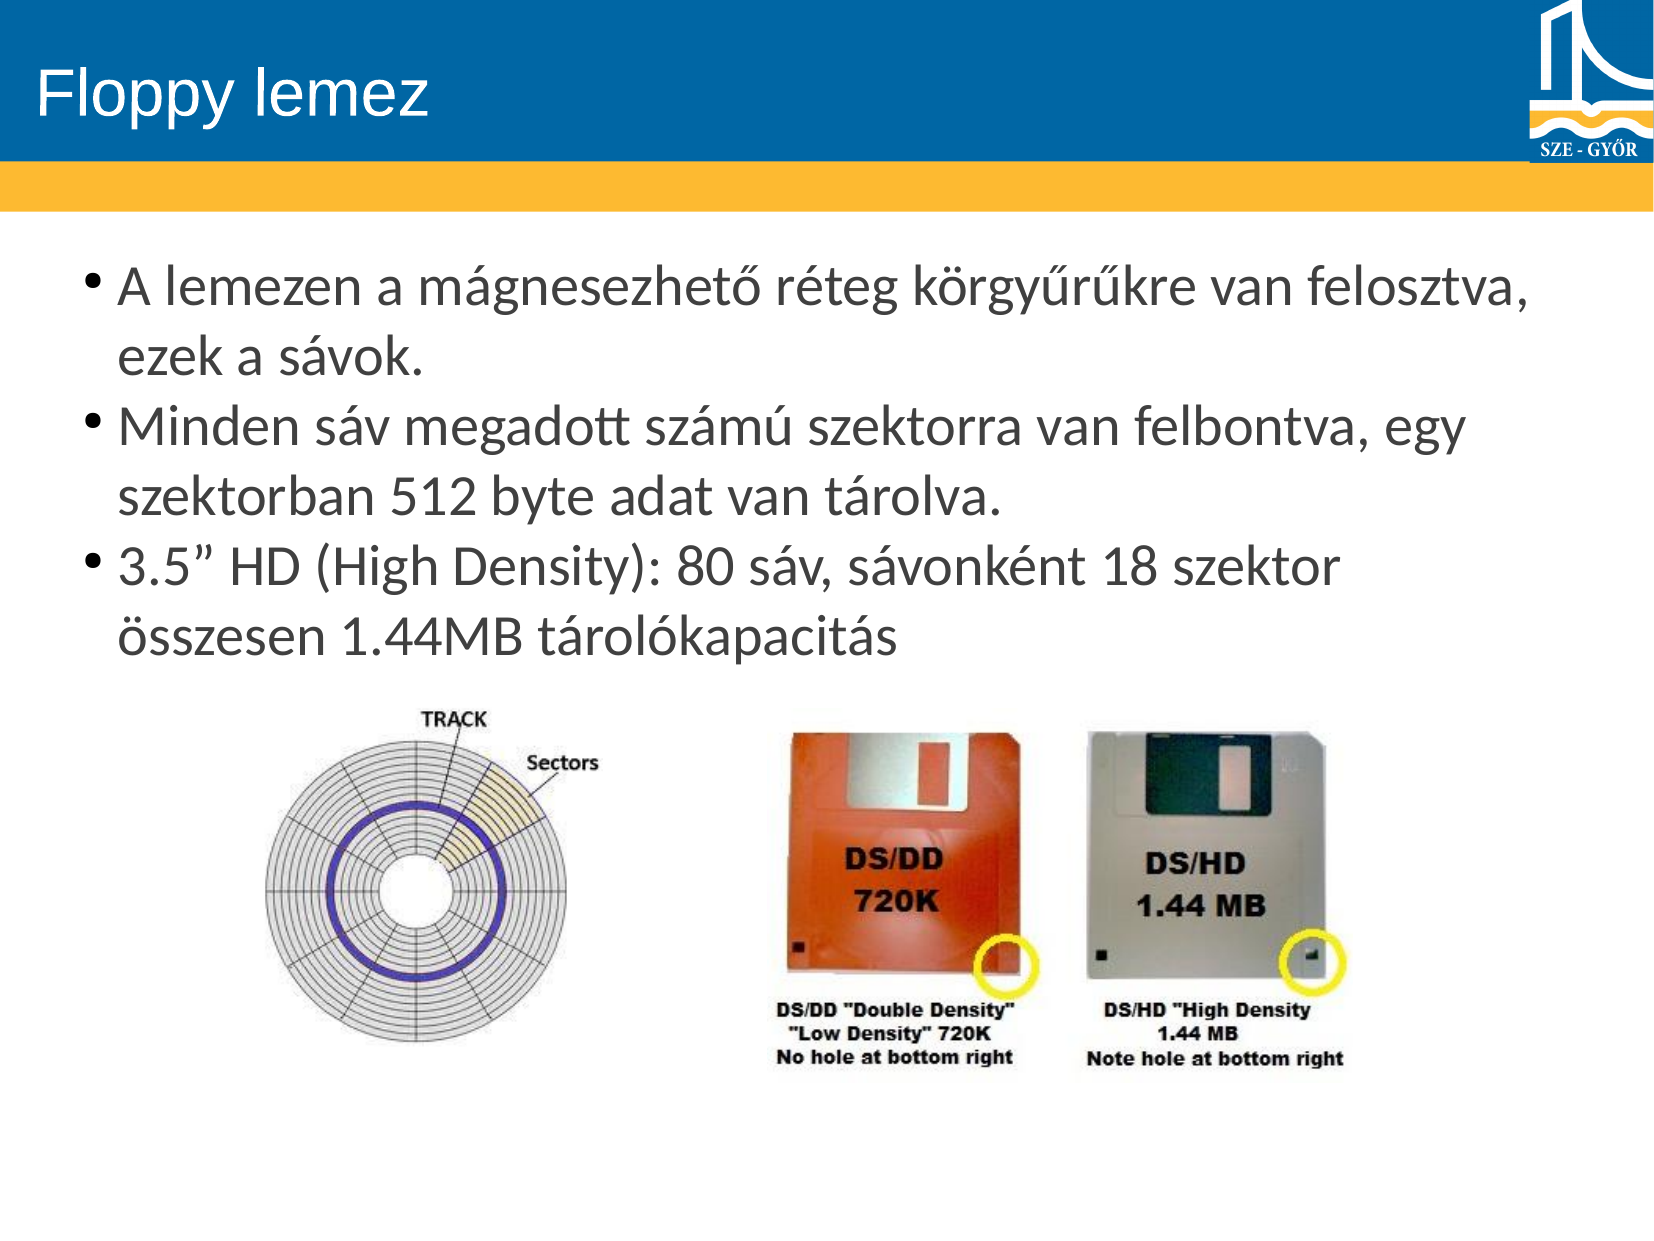

Floppy lemez
A lemezen a mágnesezhető réteg körgyűrűkre van felosztva, ezek a sávok.
Minden sáv megadott számú szektorra van felbontva, egy szektorban 512 byte adat van tárolva.
3.5” HD (High Density): 80 sáv, sávonként 18 szektor
összesen 1.44MB tárolókapacitás